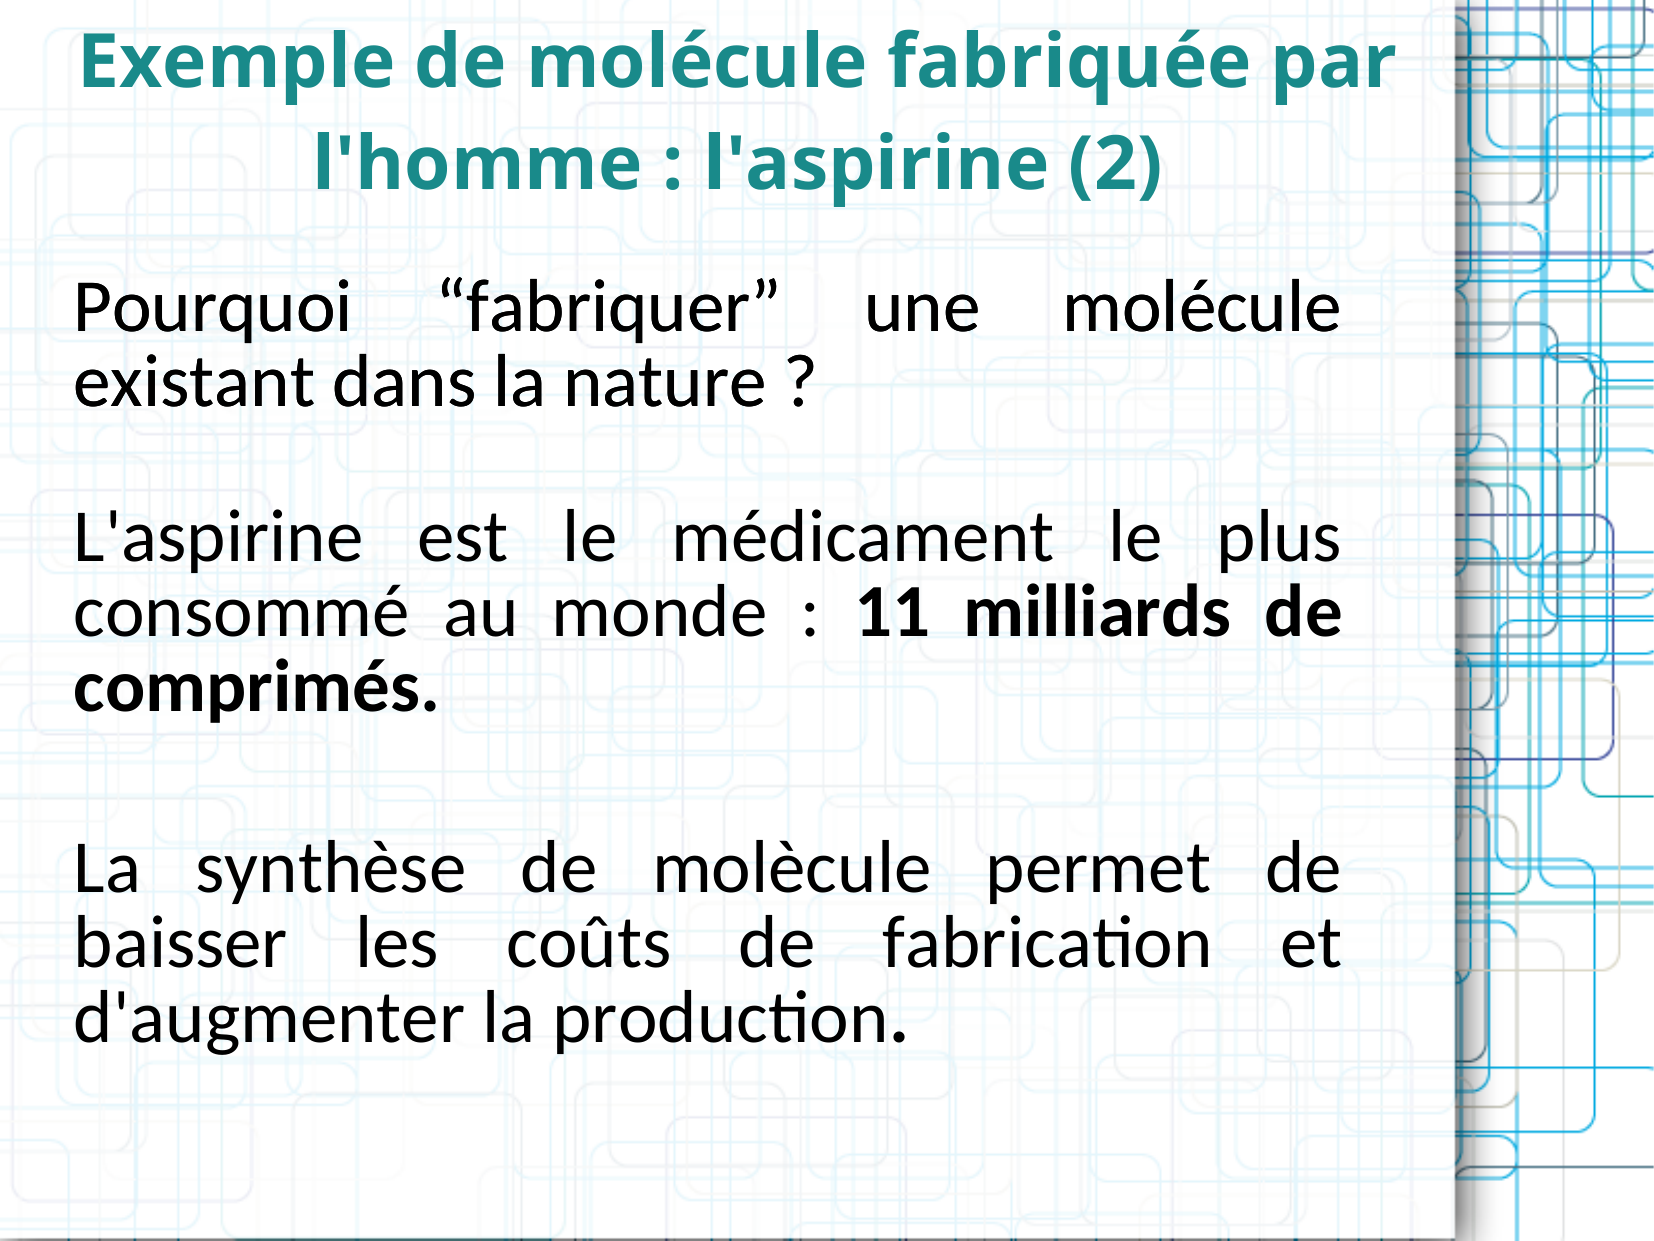

# Exemple de molécule fabriquée par l'homme : l'aspirine (2)
Pourquoi “fabriquer” une molécule existant dans la nature ?
Pourquoi “fabriquer” une molécule existant dans la nature ?
L'aspirine est le médicament le plus consommé au monde : 11 milliards de comprimés.
La synthèse de molècule permet de baisser les coûts de fabrication et d'augmenter la production.